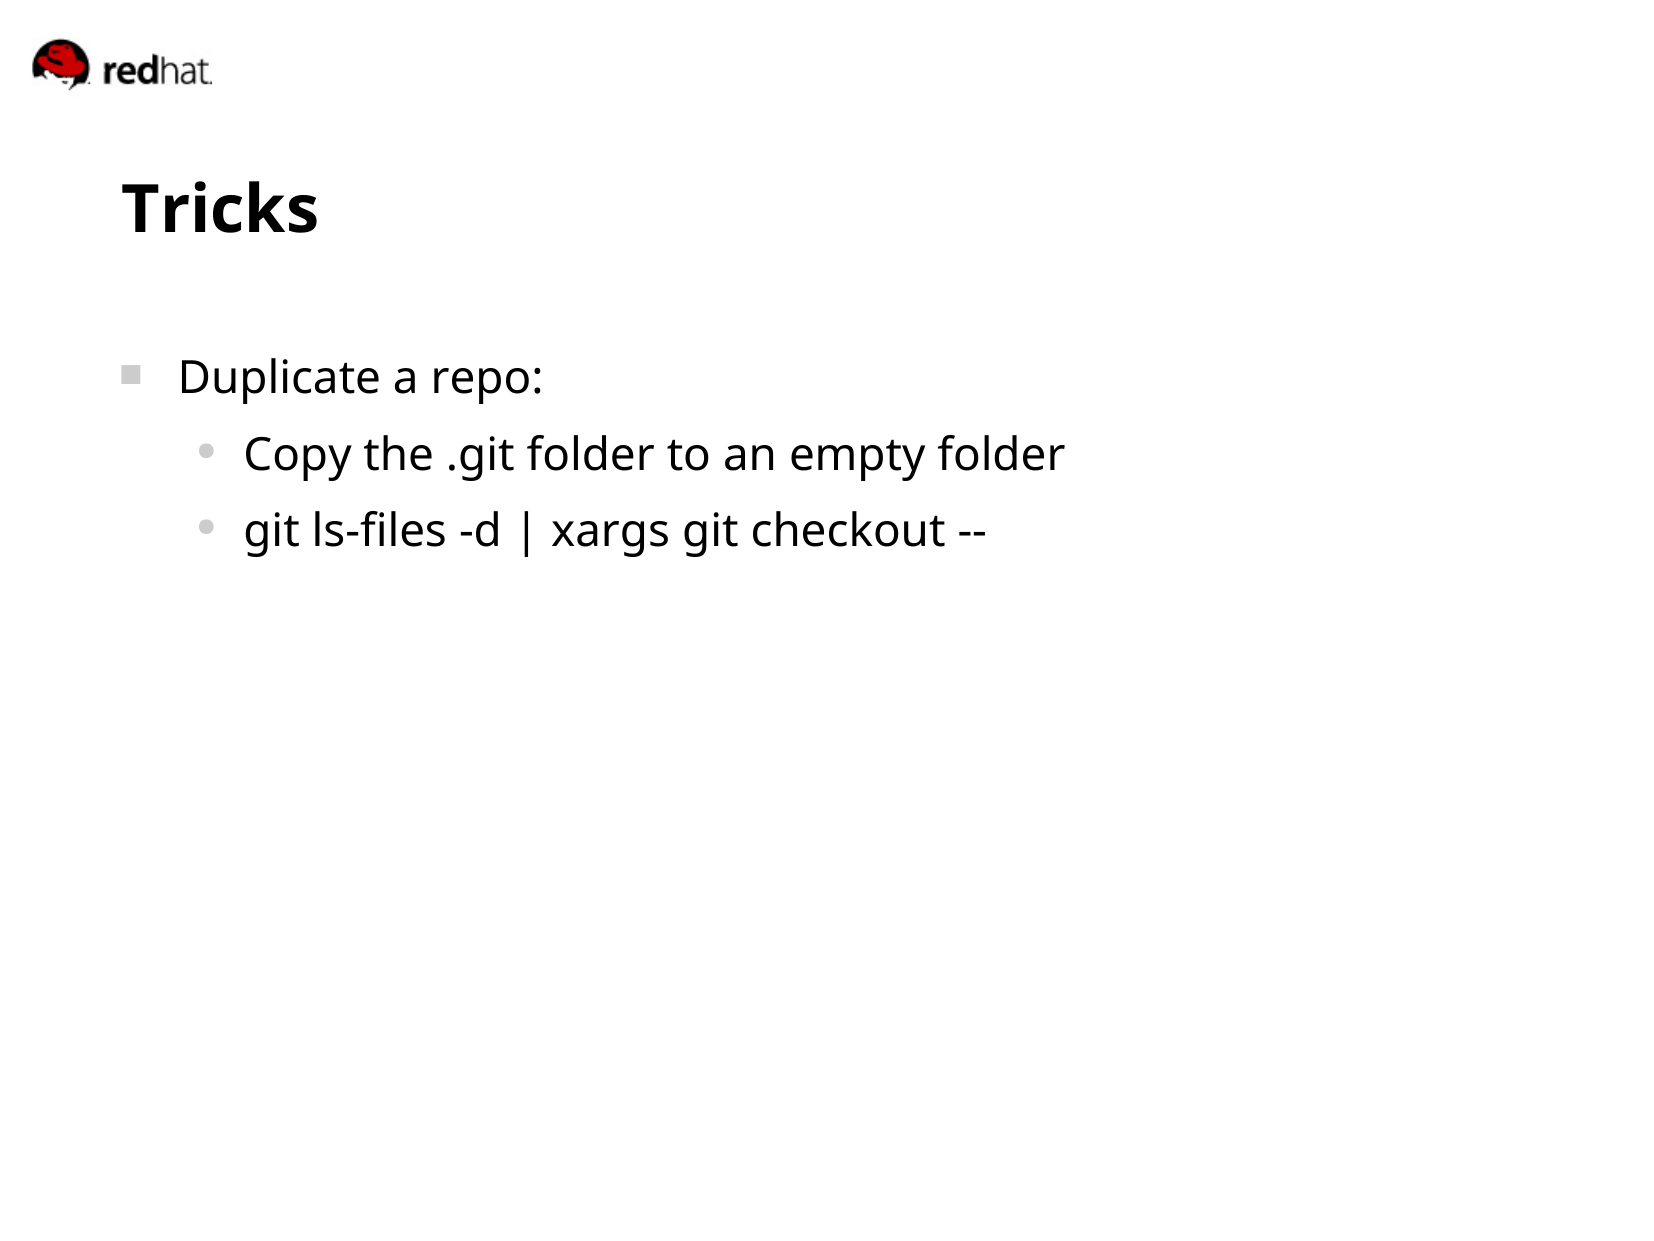

# Tricks
Duplicate a repo:
Copy the .git folder to an empty folder
git ls-files -d | xargs git checkout --